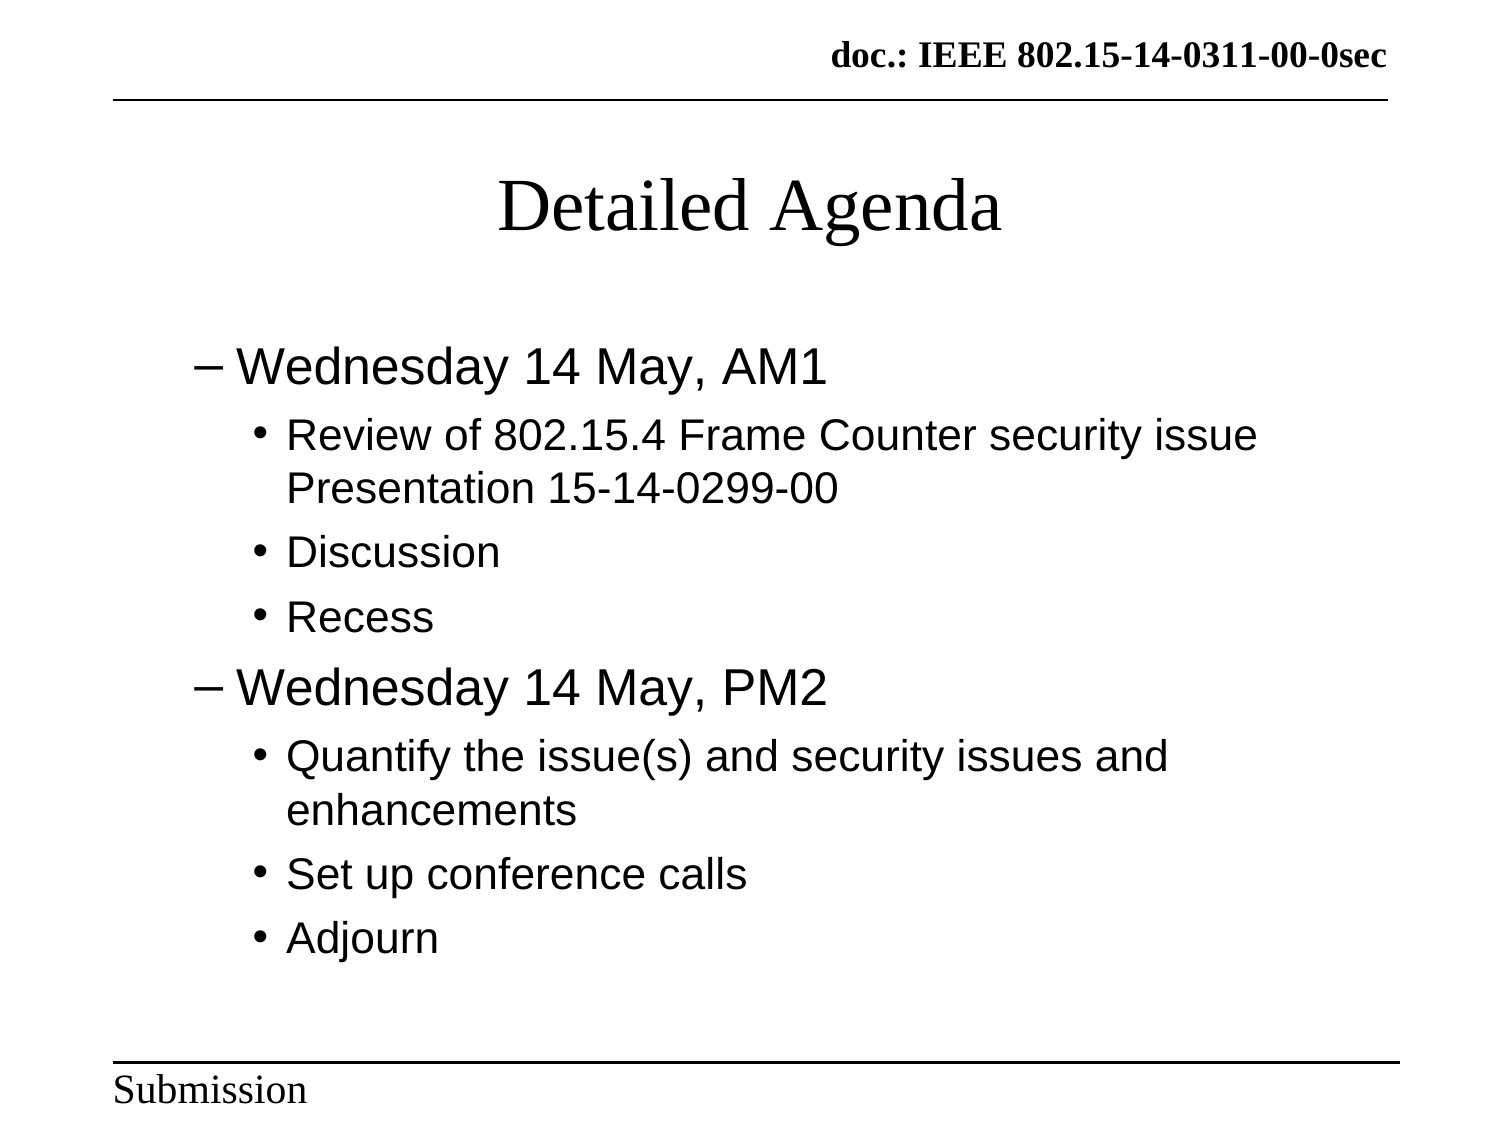

# Detailed Agenda
Wednesday 14 May, AM1
Review of 802.15.4 Frame Counter security issue Presentation 15-14-0299-00
Discussion
Recess
Wednesday 14 May, PM2
Quantify the issue(s) and security issues and enhancements
Set up conference calls
Adjourn